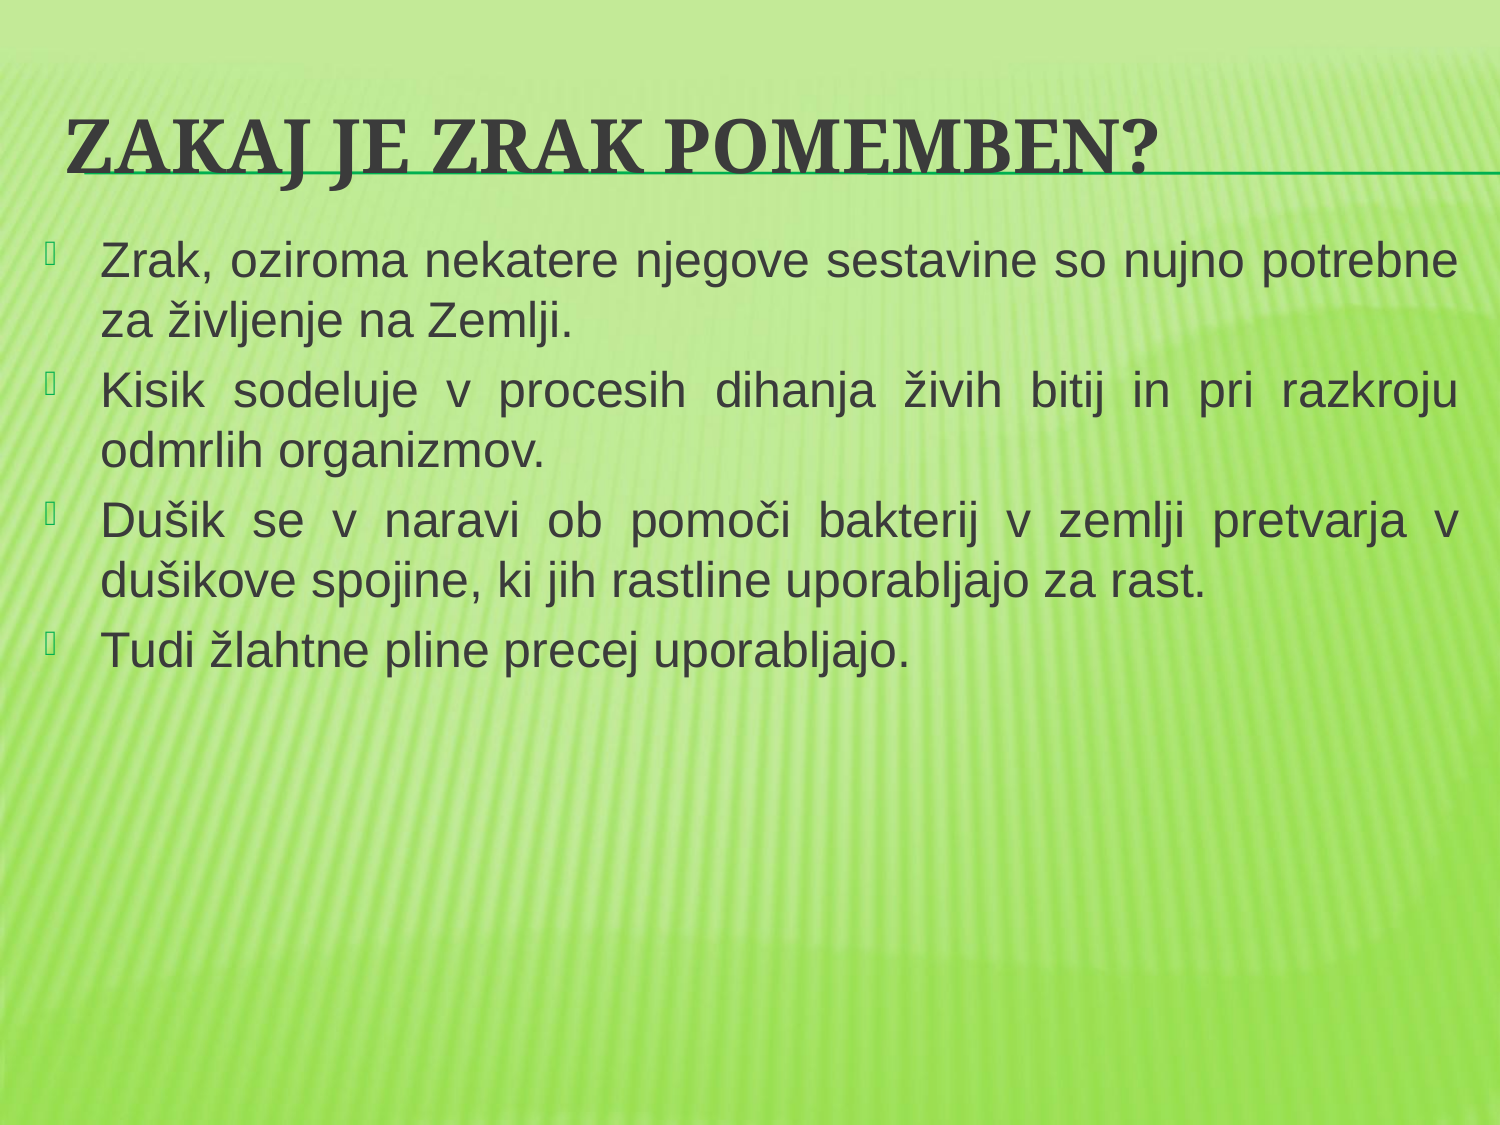

# ZAKAJ JE ZRAK POMEMBEN?
Zrak, oziroma nekatere njegove sestavine so nujno potrebne za življenje na Zemlji.
Kisik sodeluje v procesih dihanja živih bitij in pri razkroju odmrlih organizmov.
Dušik se v naravi ob pomoči bakterij v zemlji pretvarja v dušikove spojine, ki jih rastline uporabljajo za rast.
Tudi žlahtne pline precej uporabljajo.